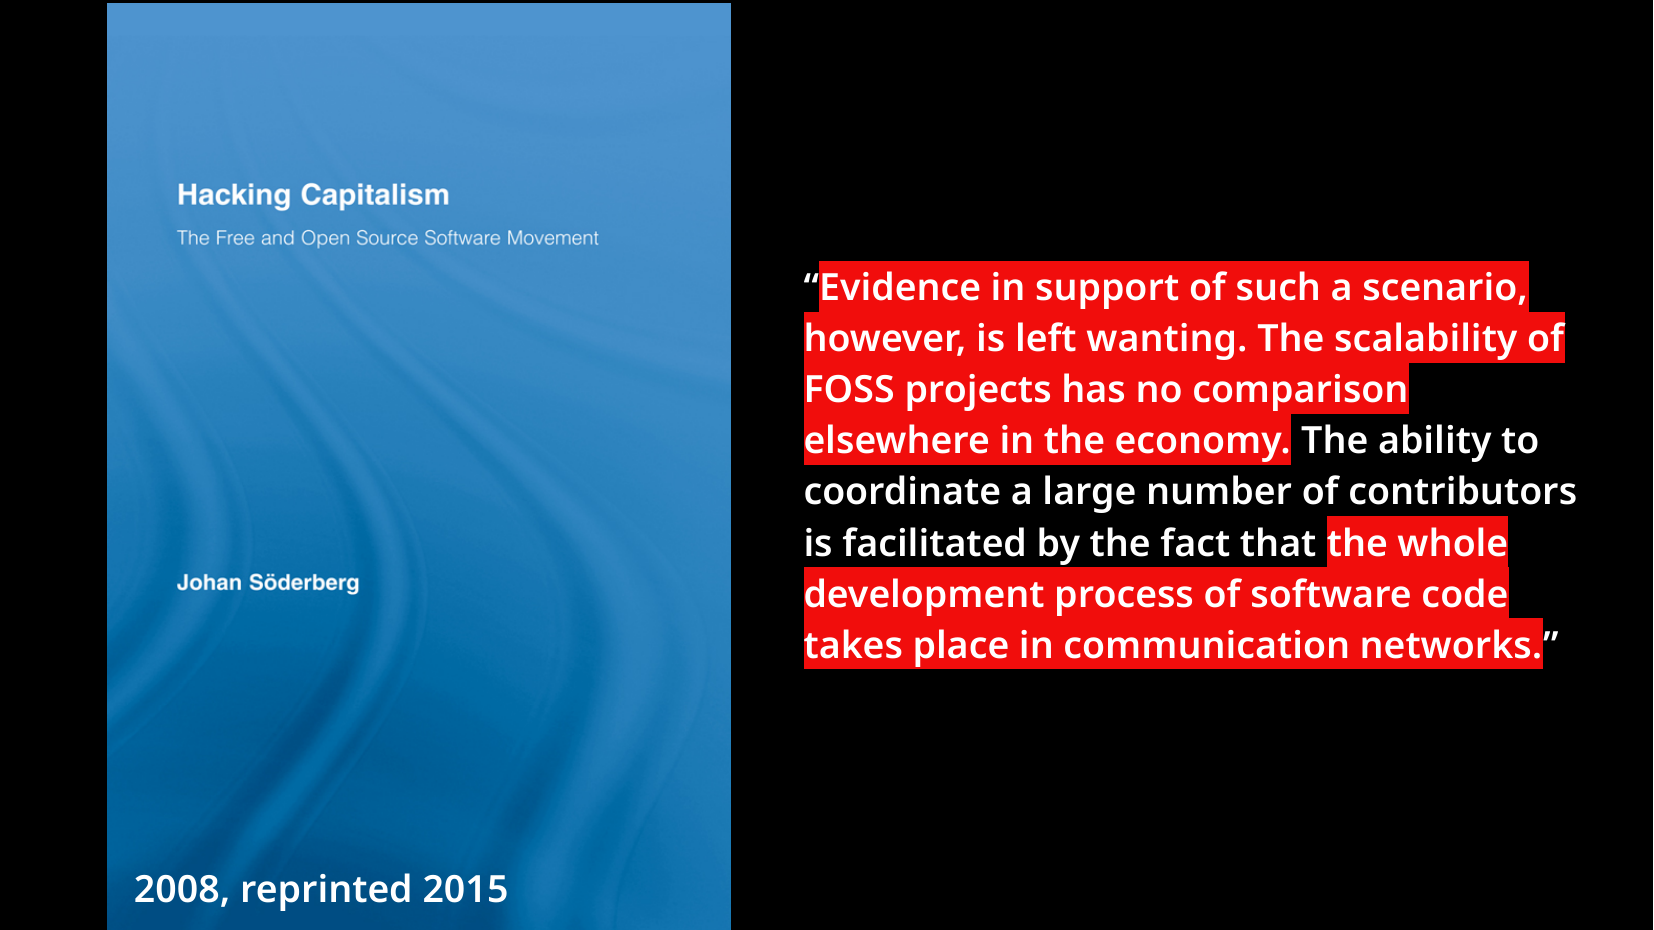

# “Evidence in support of such a scenario, however, is left wanting. The scalability of FOSS projects has no comparison elsewhere in the economy. The ability to coordinate a large number of contributors is facilitated by the fact that the whole development process of software code takes place in communication networks.”
	 2008, reprinted 2015